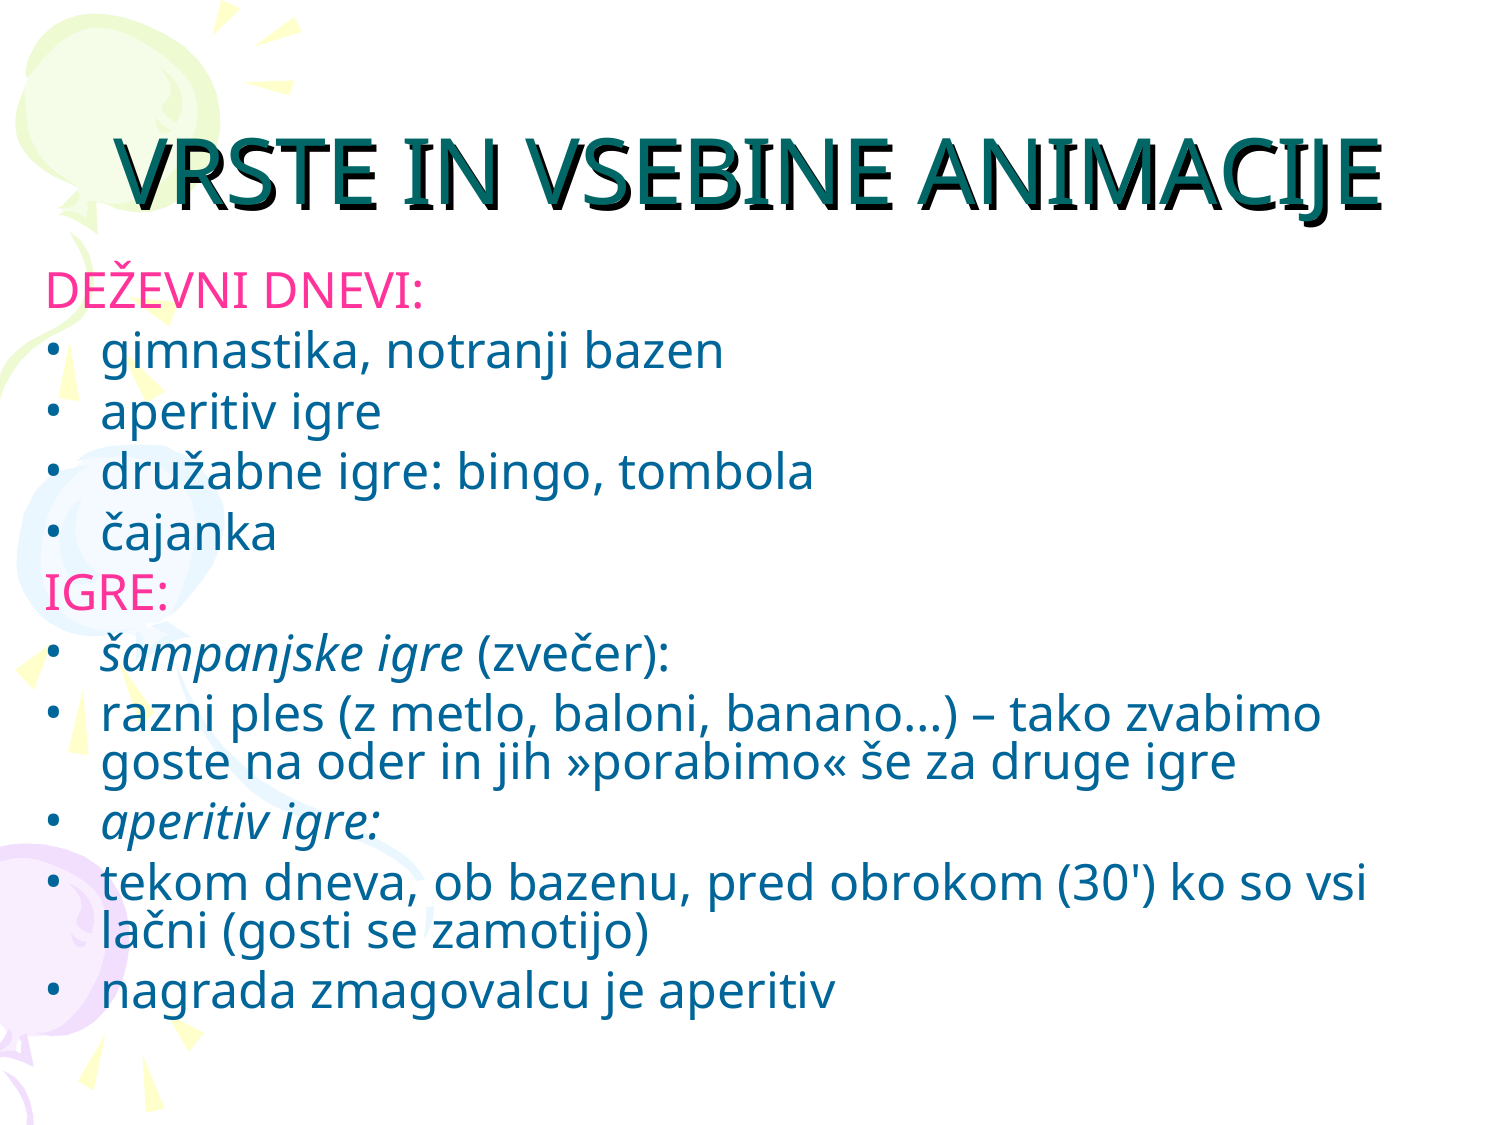

# VRSTE IN VSEBINE ANIMACIJE
DEŽEVNI DNEVI:
gimnastika, notranji bazen
aperitiv igre
družabne igre: bingo, tombola
čajanka
IGRE:
šampanjske igre (zvečer):
razni ples (z metlo, baloni, banano…) – tako zvabimo goste na oder in jih »porabimo« še za druge igre
aperitiv igre:
tekom dneva, ob bazenu, pred obrokom (30') ko so vsi lačni (gosti se zamotijo)
nagrada zmagovalcu je aperitiv